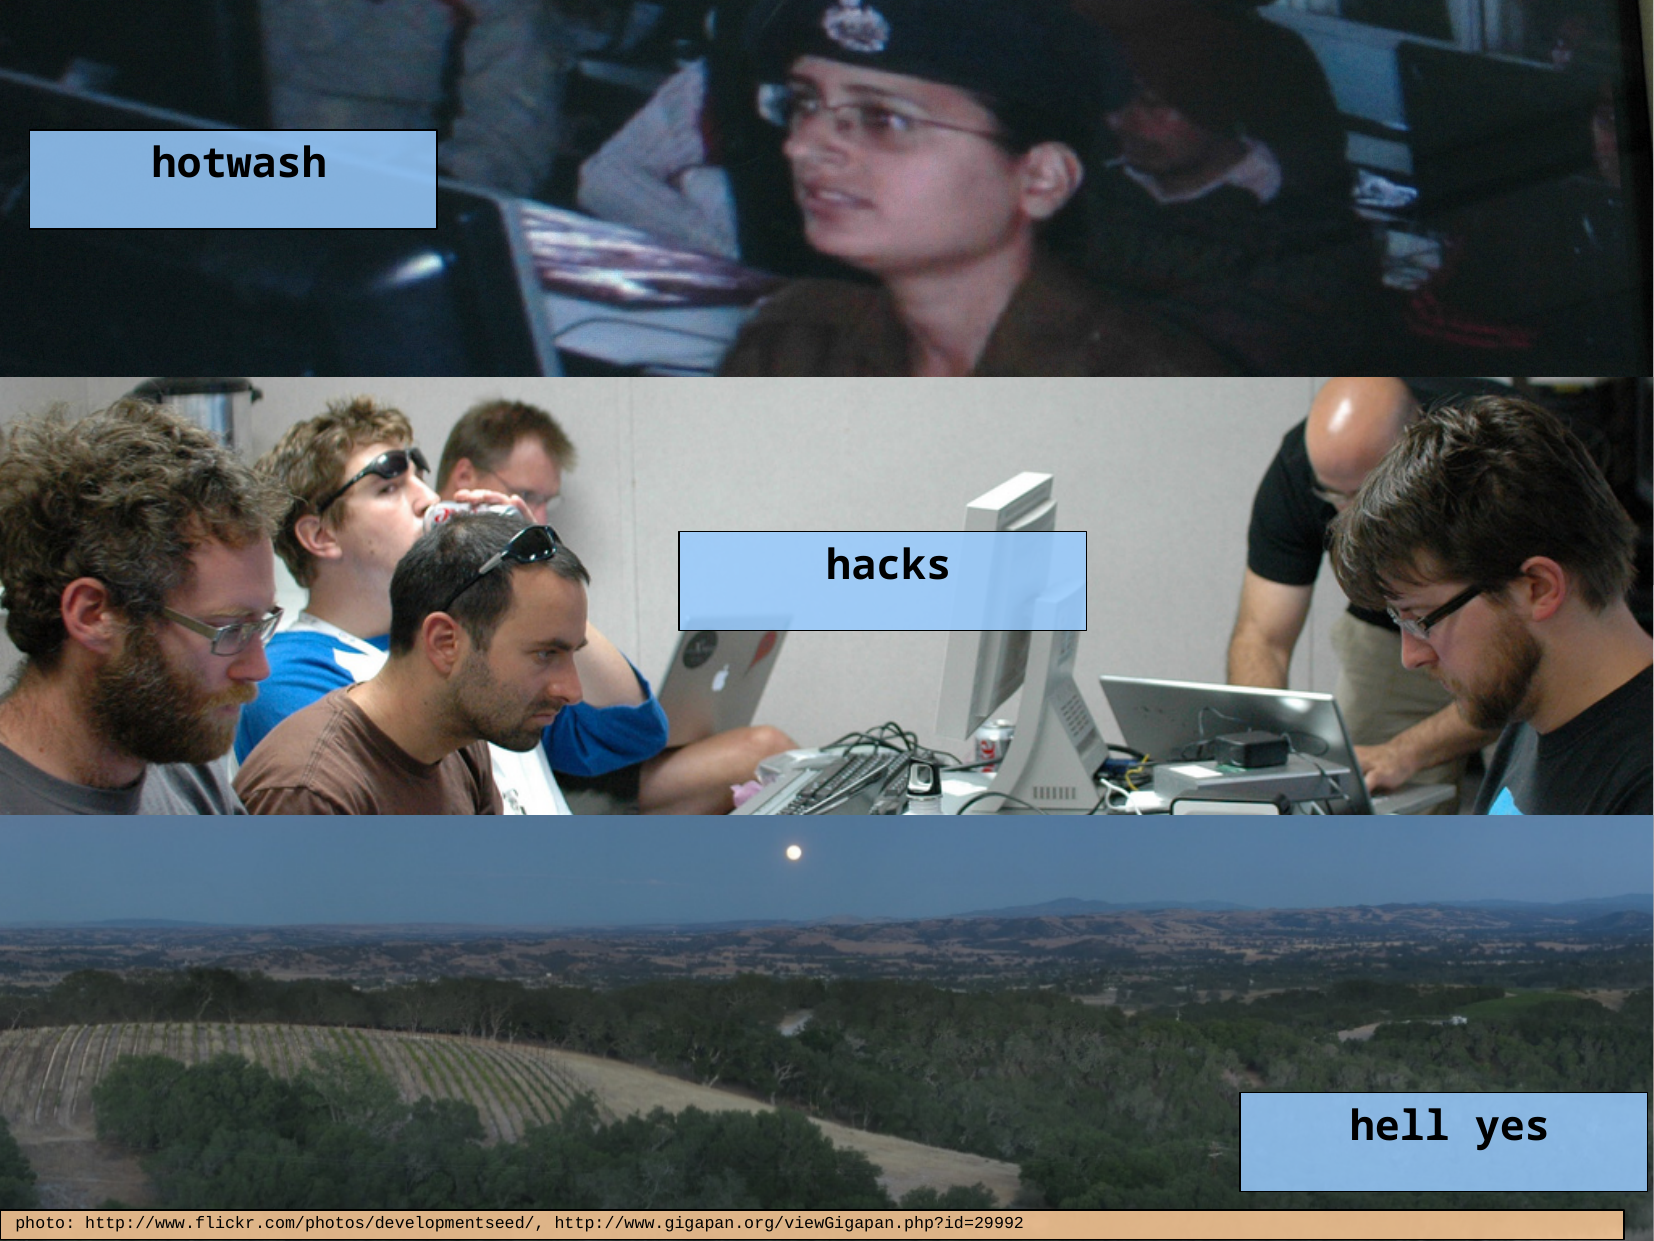

#
hotwash
hacks
hell yes
photo: http://www.flickr.com/photos/developmentseed/, http://www.gigapan.org/viewGigapan.php?id=29992